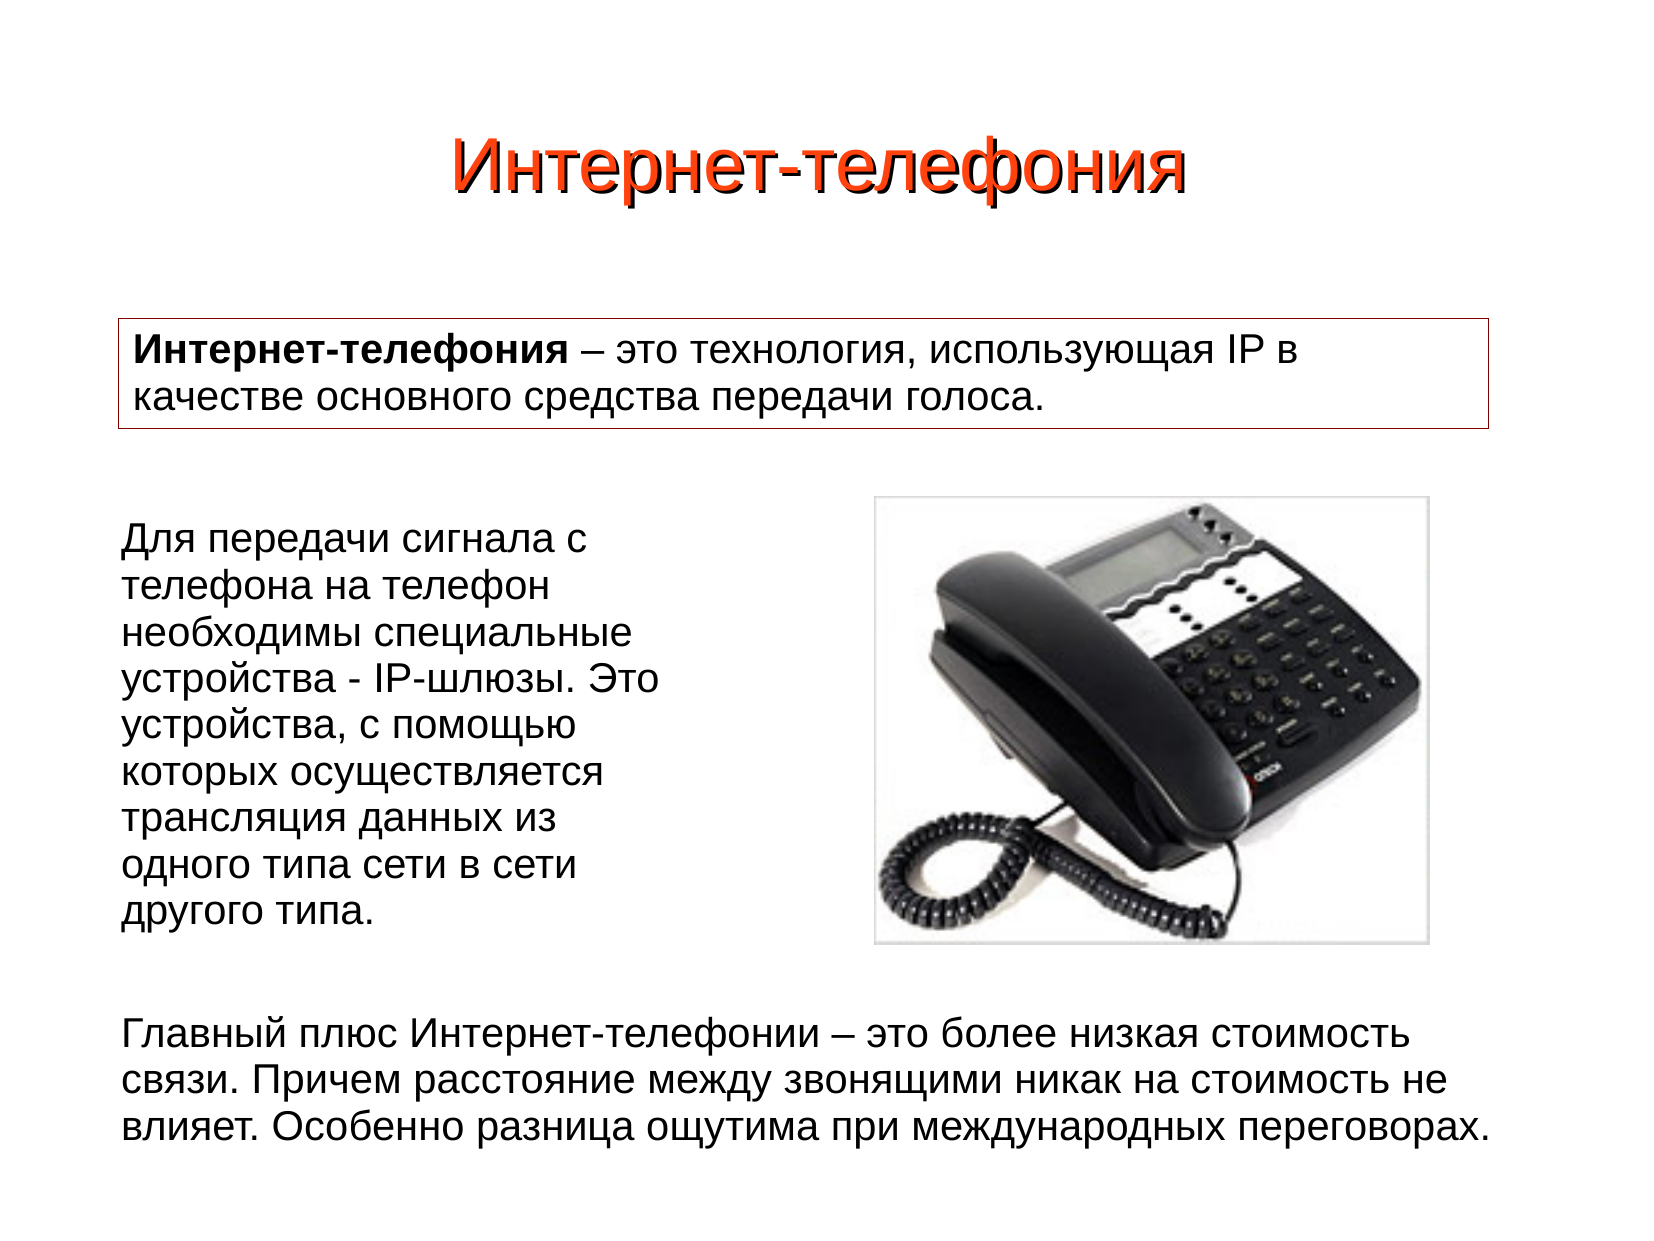

Интернет-телефония
Интернет-телефония – это технология, использующая IP в качестве основного средства передачи голоса.
Для передачи сигнала с телефона на телефон необходимы специальные устройства - IP-шлюзы. Это устройства, с помощью которых осуществляется трансляция данных из одного типа сети в сети другого типа.
Главный плюс Интернет-телефонии – это более низкая стоимость связи. Причем расстояние между звонящими никак на стоимость не влияет. Особенно разница ощутима при международных переговорах.